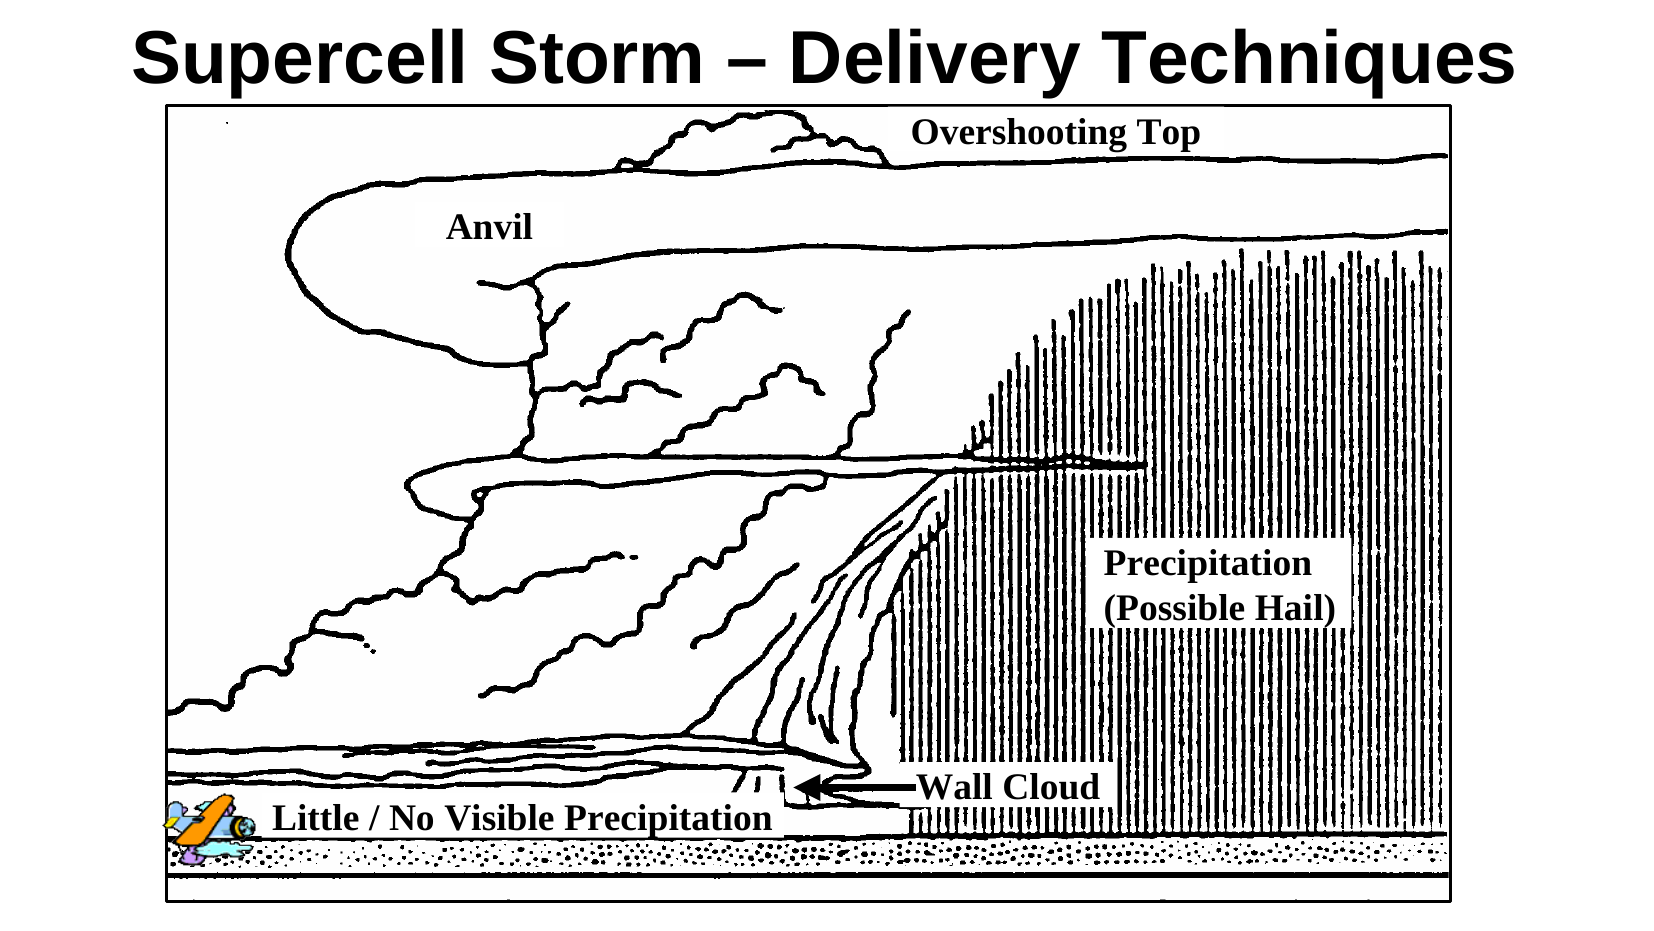

# Supercell Storm – Delivery Techniques
Overshooting Top
Anvil
Precipitation
(Possible Hail)
Wall Cloud
Little / No Visible Precipitation